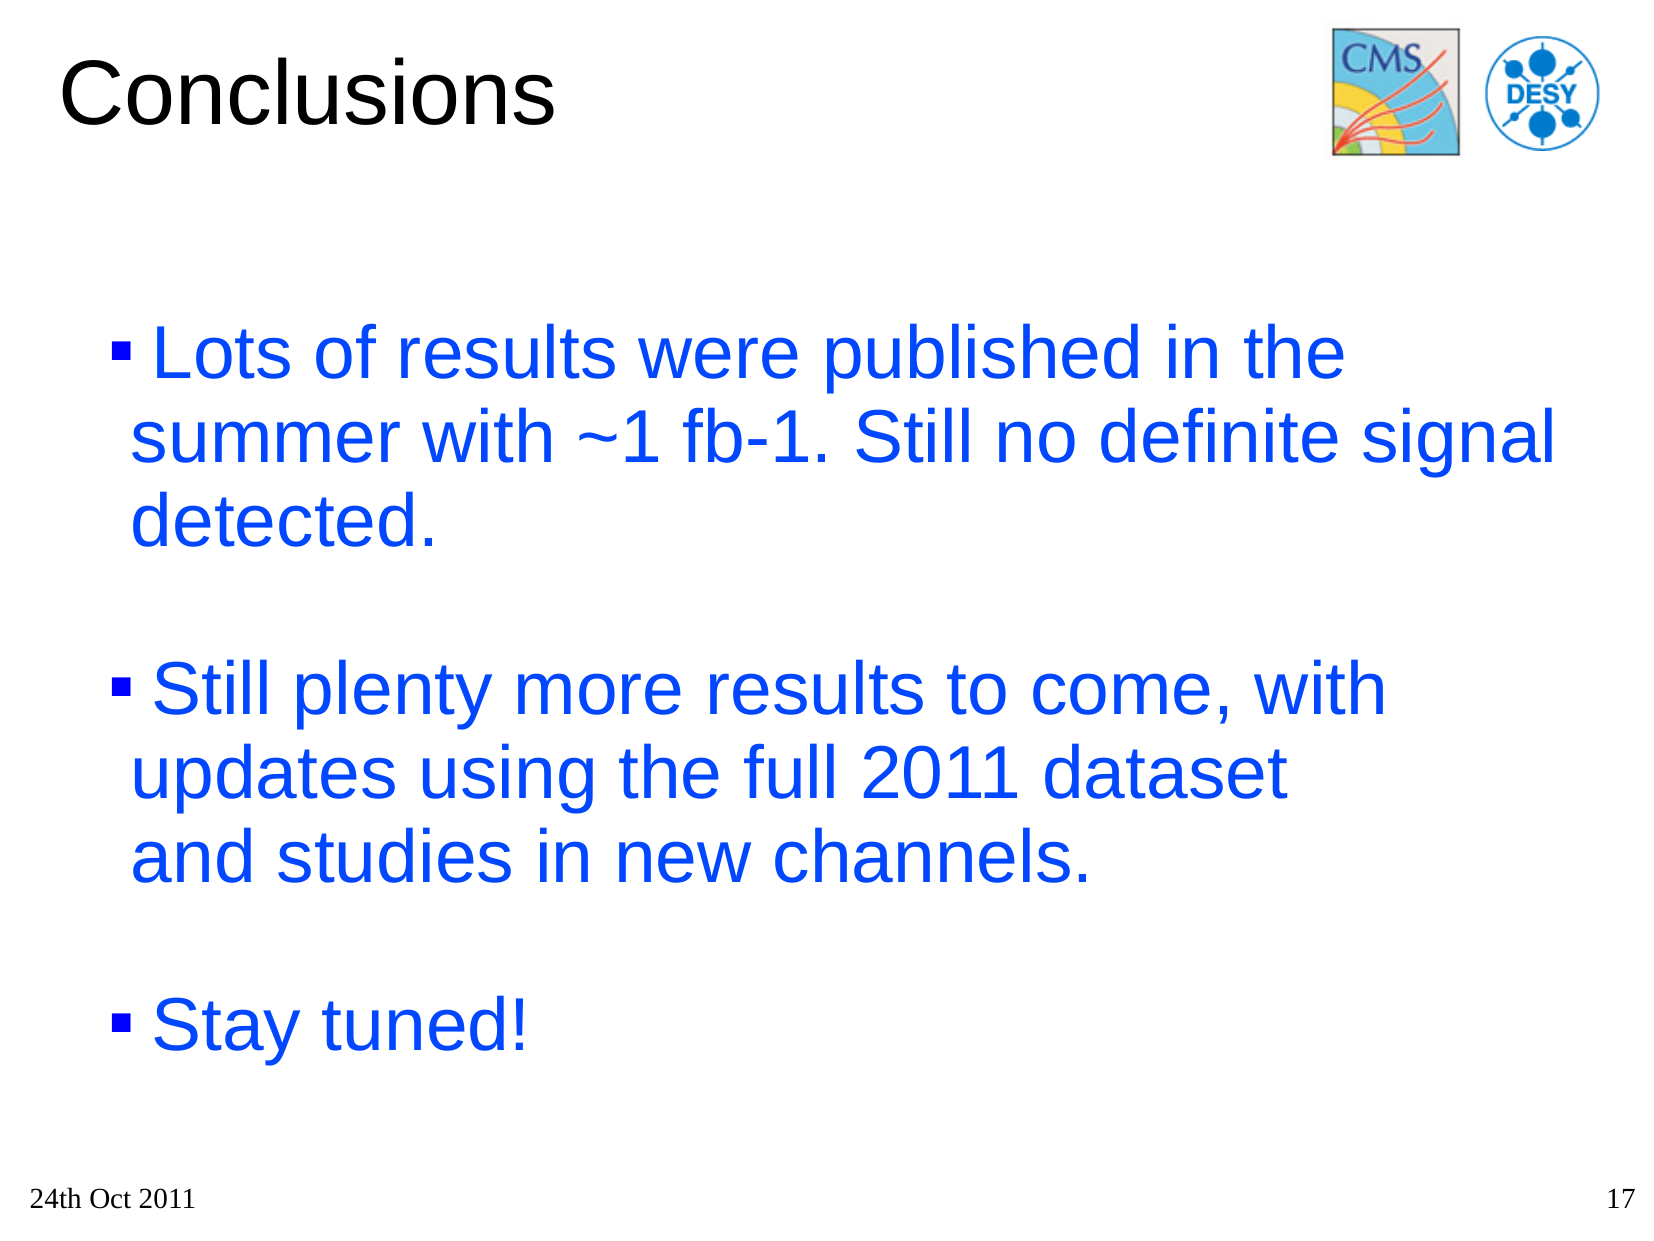

# Conclusions
 Lots of results were published in the
summer with ~1 fb-1. Still no definite signal
detected.
 Still plenty more results to come, with
updates using the full 2011 dataset
and studies in new channels.
 Stay tuned!
24th Oct 2011
17